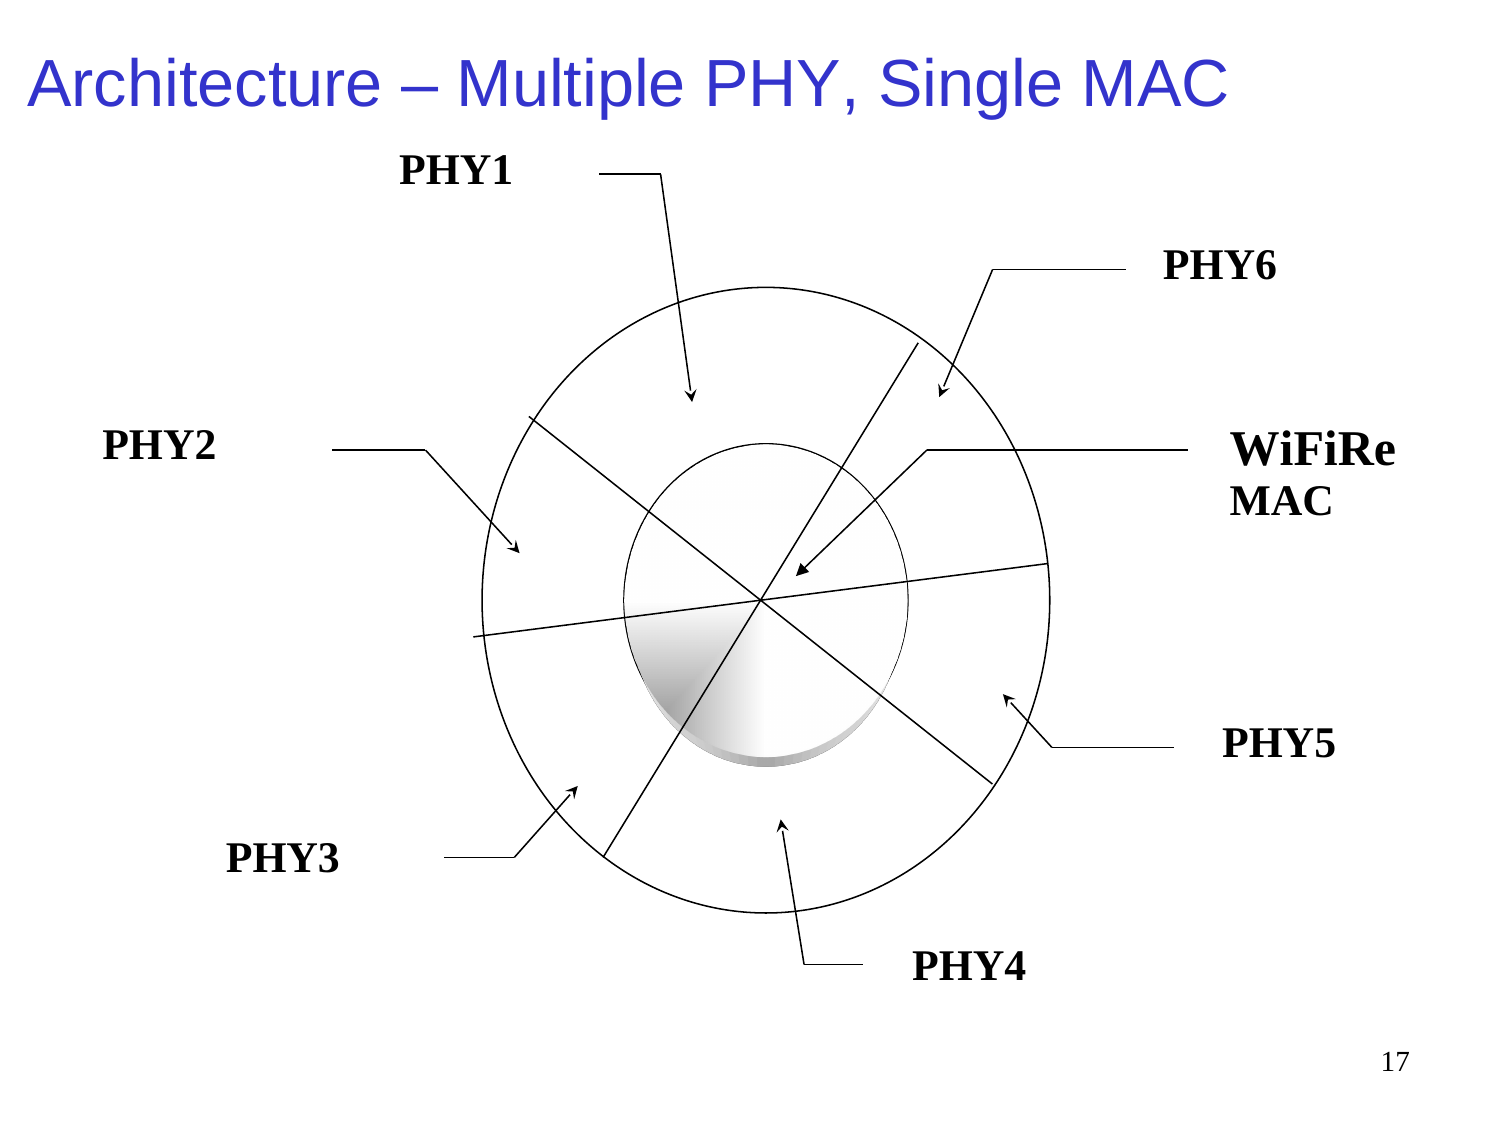

# Architecture – Multiple PHY, Single MAC
 PHY1
PHY6
PHY2
WiFiRe MAC
 PHY5
 PHY3
 PHY4
17